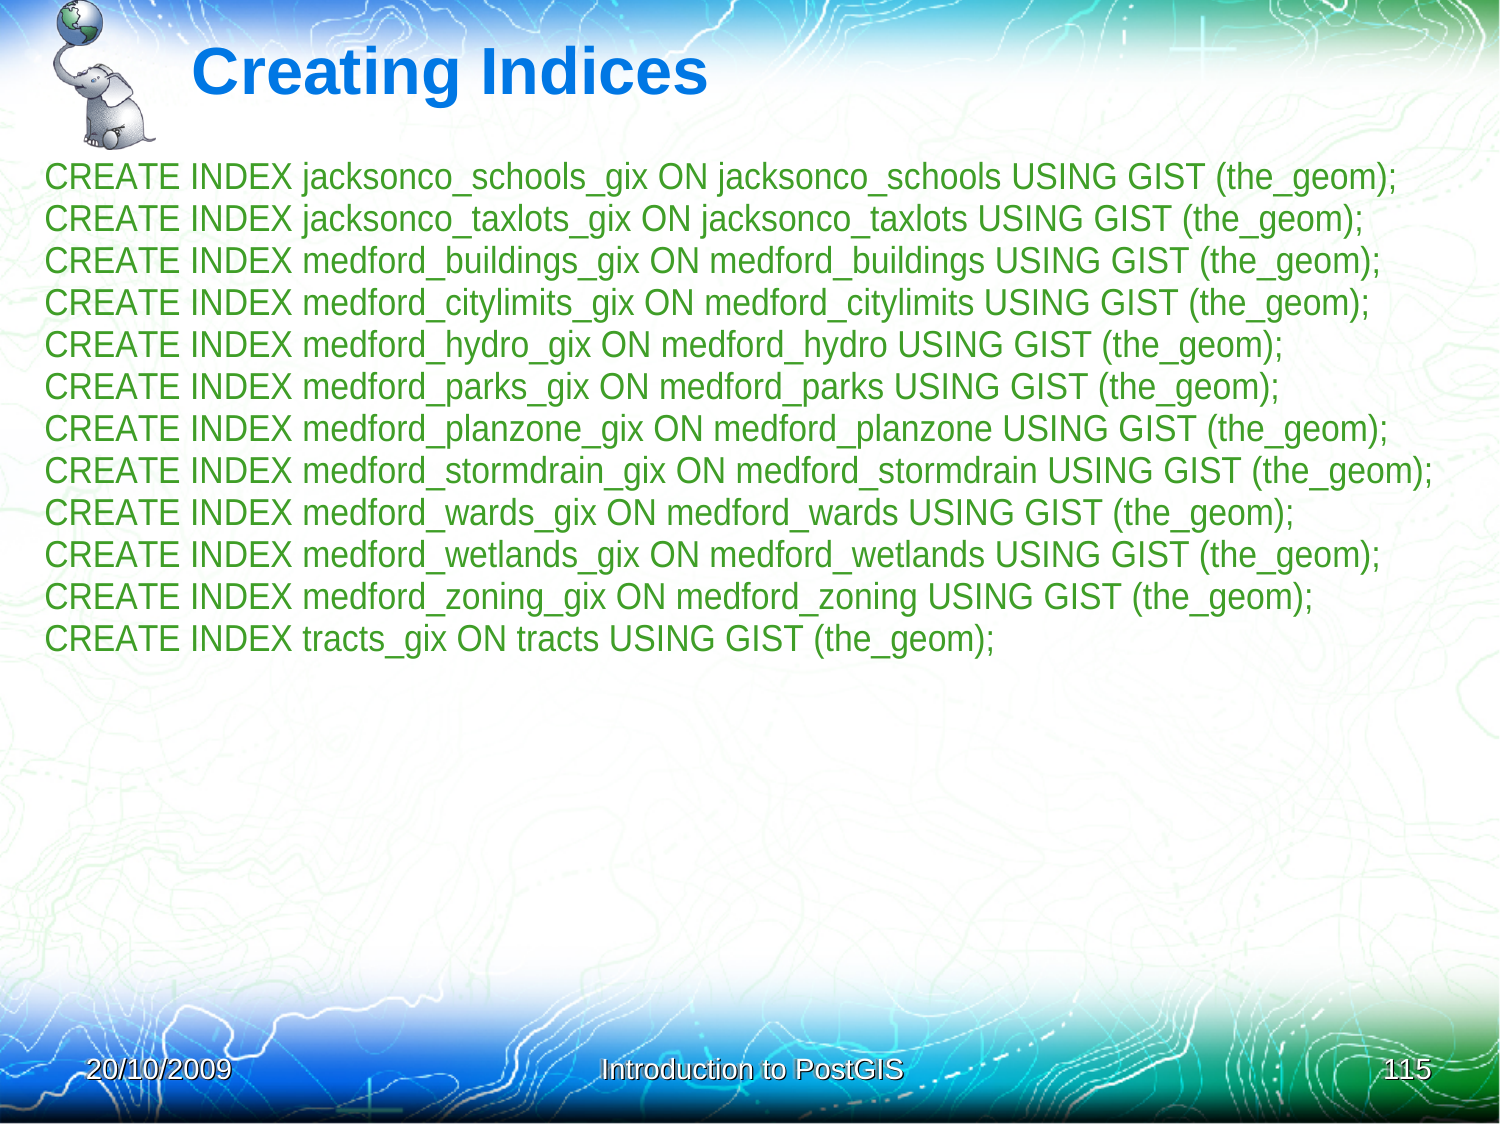

# Creating Indices
CREATE INDEX jacksonco_schools_gix ON jacksonco_schools USING GIST (the_geom);
CREATE INDEX jacksonco_taxlots_gix ON jacksonco_taxlots USING GIST (the_geom);
CREATE INDEX medford_buildings_gix ON medford_buildings USING GIST (the_geom);
CREATE INDEX medford_citylimits_gix ON medford_citylimits USING GIST (the_geom);
CREATE INDEX medford_hydro_gix ON medford_hydro USING GIST (the_geom);
CREATE INDEX medford_parks_gix ON medford_parks USING GIST (the_geom);
CREATE INDEX medford_planzone_gix ON medford_planzone USING GIST (the_geom);
CREATE INDEX medford_stormdrain_gix ON medford_stormdrain USING GIST (the_geom);
CREATE INDEX medford_wards_gix ON medford_wards USING GIST (the_geom);
CREATE INDEX medford_wetlands_gix ON medford_wetlands USING GIST (the_geom);
CREATE INDEX medford_zoning_gix ON medford_zoning USING GIST (the_geom);
CREATE INDEX tracts_gix ON tracts USING GIST (the_geom);
20/10/2009
Introduction to PostGIS
115